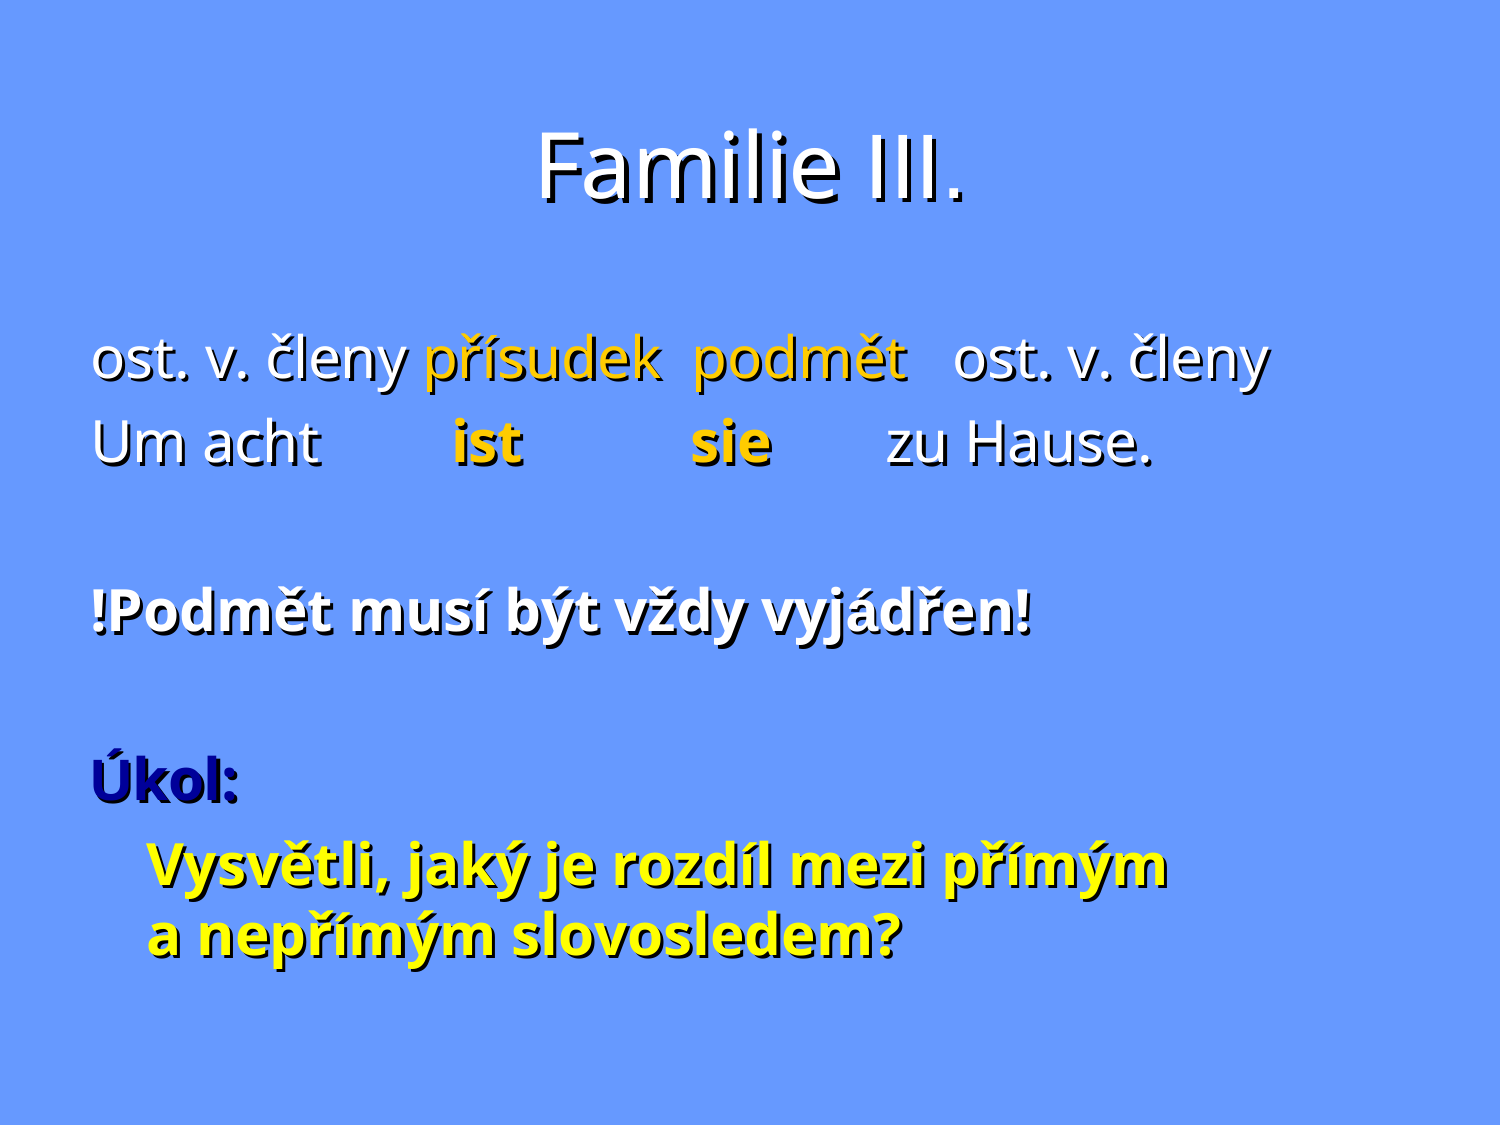

# Familie III.
ost. v. členy přísudek podmět ost. v. členy
Um acht 	 ist sie 	 zu Hause.
!Podmět musí být vždy vyjádřen!
Úkol:
	Vysvětli, jaký je rozdíl mezi přímým
a nepřímým slovosledem?